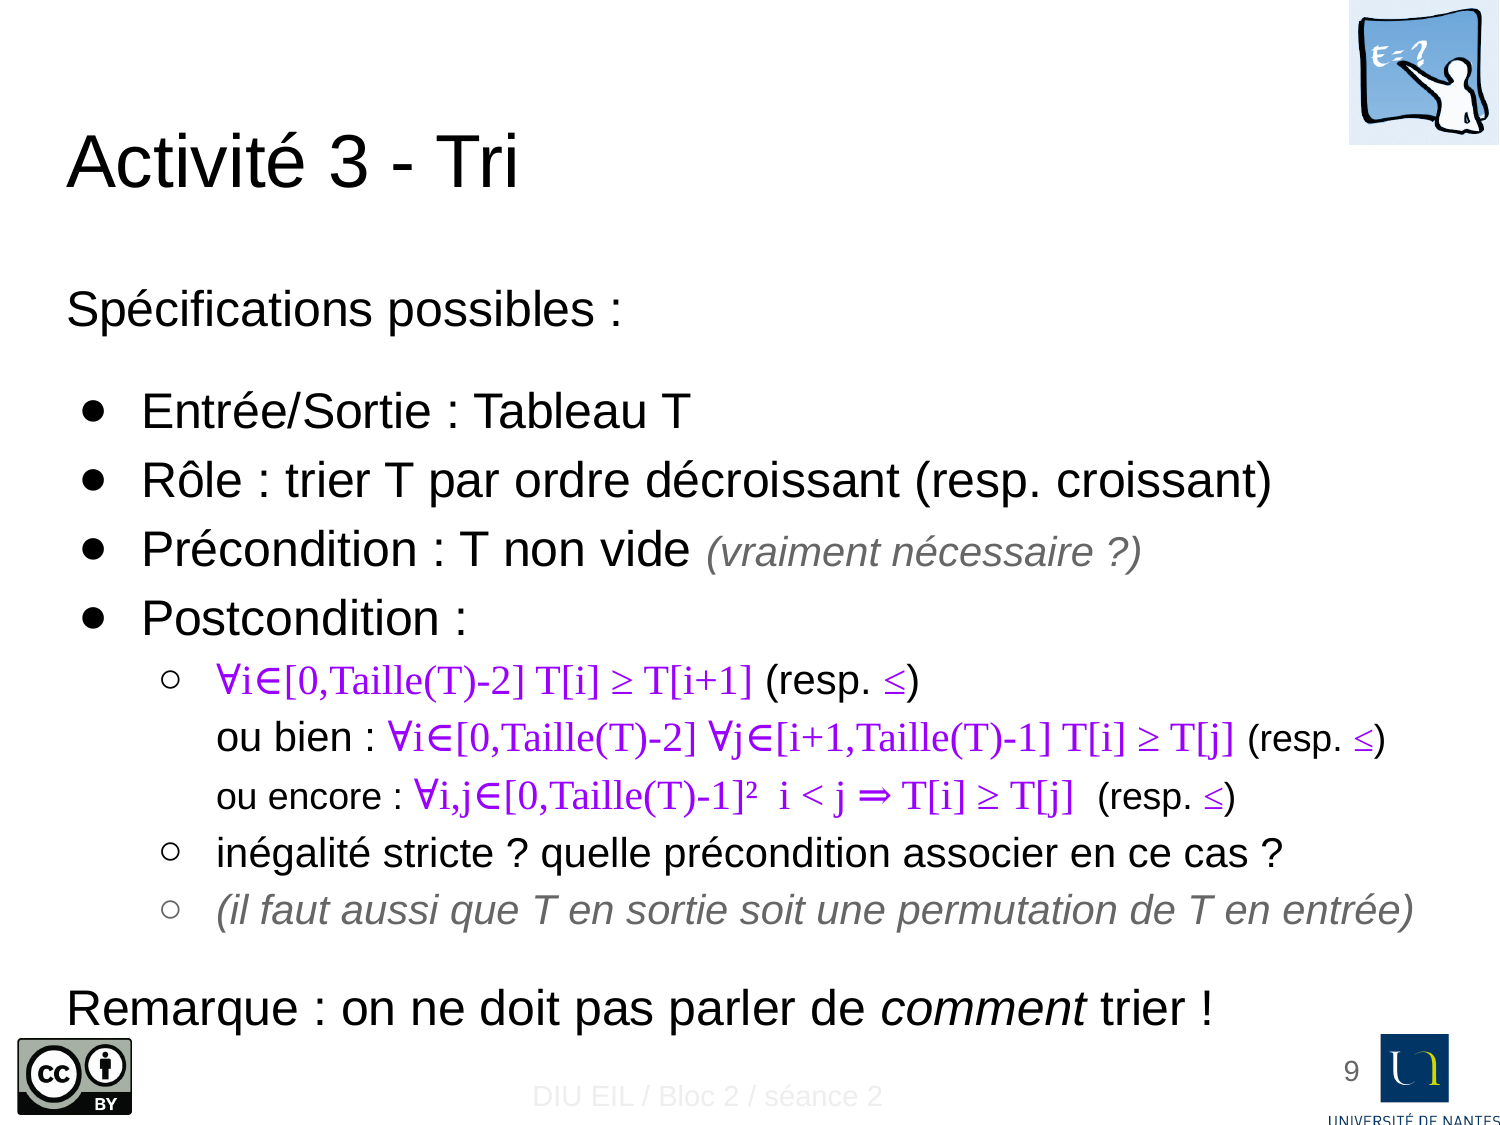

# Activité 3 - Tri
Spécifications possibles :
Entrée/Sortie : Tableau T
Rôle : trier T par ordre décroissant (resp. croissant)
Précondition : T non vide (vraiment nécessaire ?)
Postcondition :
∀i∈[0,Taille(T)-2] T[i] ≥ T[i+1] (resp. ≤)
ou bien : ∀i∈[0,Taille(T)-2] ∀j∈[i+1,Taille(T)-1] T[i] ≥ T[j] (resp. ≤)
ou encore : ∀i,j∈[0,Taille(T)-1]² i < j ⇒ T[i] ≥ T[j] (resp. ≤)
inégalité stricte ? quelle précondition associer en ce cas ?
(il faut aussi que T en sortie soit une permutation de T en entrée)
Remarque : on ne doit pas parler de comment trier !